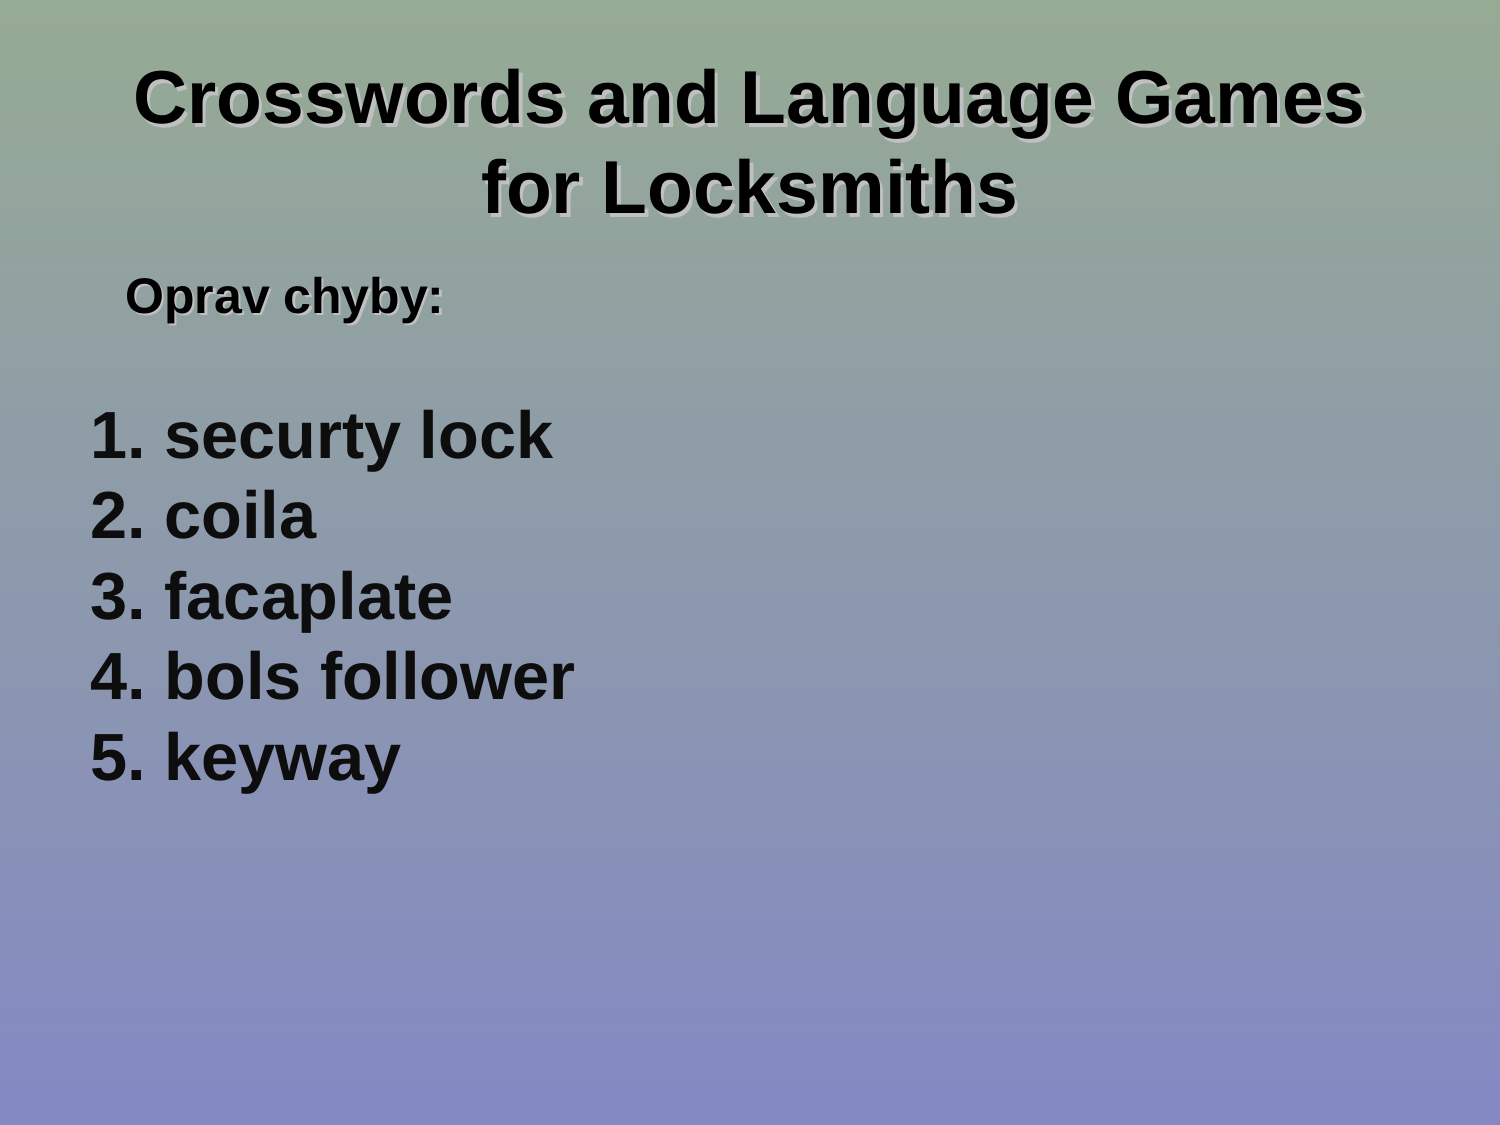

# Crosswords and Language Games for Locksmiths
Oprav chyby:
 securty lock
 coila
 facaplate
 bols follower
 keyway